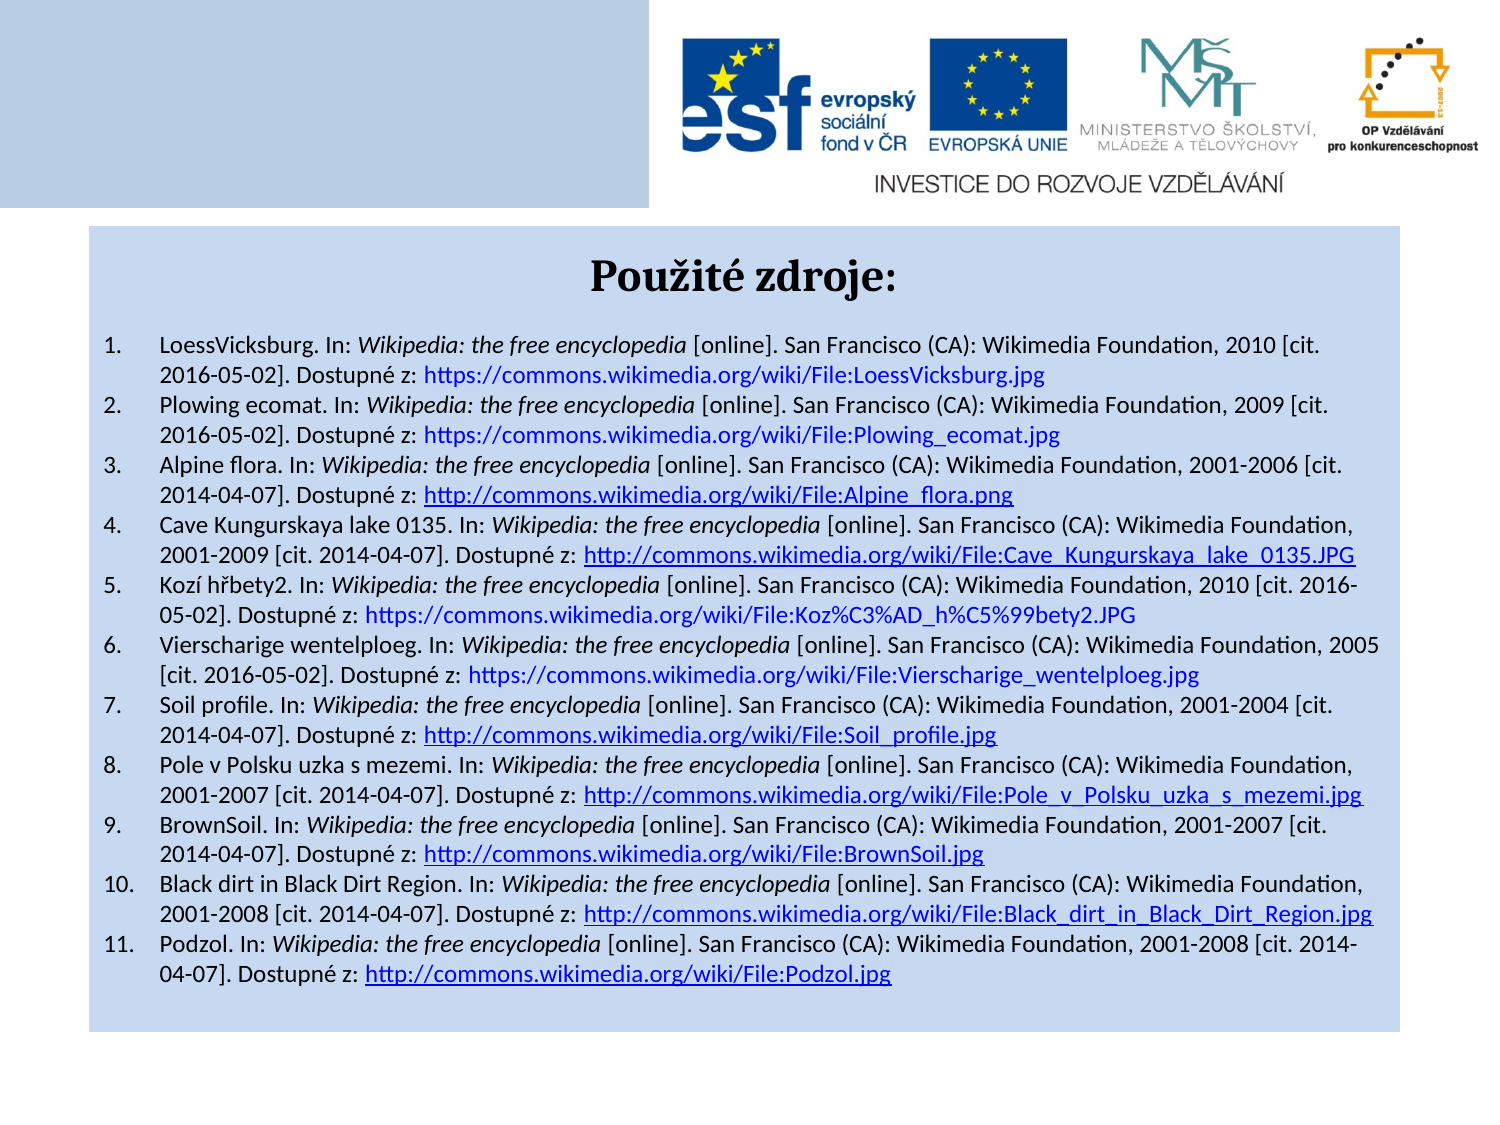

| Použité zdroje: |
| --- |
| LoessVicksburg. In: Wikipedia: the free encyclopedia [online]. San Francisco (CA): Wikimedia Foundation, 2010 [cit. 2016-05-02]. Dostupné z: https://commons.wikimedia.org/wiki/File:LoessVicksburg.jpg Plowing ecomat. In: Wikipedia: the free encyclopedia [online]. San Francisco (CA): Wikimedia Foundation, 2009 [cit. 2016-05-02]. Dostupné z: https://commons.wikimedia.org/wiki/File:Plowing\_ecomat.jpg Alpine flora. In: Wikipedia: the free encyclopedia [online]. San Francisco (CA): Wikimedia Foundation, 2001-2006 [cit. 2014-04-07]. Dostupné z: http://commons.wikimedia.org/wiki/File:Alpine\_flora.png Cave Kungurskaya lake 0135. In: Wikipedia: the free encyclopedia [online]. San Francisco (CA): Wikimedia Foundation, 2001-2009 [cit. 2014-04-07]. Dostupné z: http://commons.wikimedia.org/wiki/File:Cave\_Kungurskaya\_lake\_0135.JPG Kozí hřbety2. In: Wikipedia: the free encyclopedia [online]. San Francisco (CA): Wikimedia Foundation, 2010 [cit. 2016-05-02]. Dostupné z: https://commons.wikimedia.org/wiki/File:Koz%C3%AD\_h%C5%99bety2.JPG Vierscharige wentelploeg. In: Wikipedia: the free encyclopedia [online]. San Francisco (CA): Wikimedia Foundation, 2005 [cit. 2016-05-02]. Dostupné z: https://commons.wikimedia.org/wiki/File:Vierscharige\_wentelploeg.jpg Soil profile. In: Wikipedia: the free encyclopedia [online]. San Francisco (CA): Wikimedia Foundation, 2001-2004 [cit. 2014-04-07]. Dostupné z: http://commons.wikimedia.org/wiki/File:Soil\_profile.jpg Pole v Polsku uzka s mezemi. In: Wikipedia: the free encyclopedia [online]. San Francisco (CA): Wikimedia Foundation, 2001-2007 [cit. 2014-04-07]. Dostupné z: http://commons.wikimedia.org/wiki/File:Pole\_v\_Polsku\_uzka\_s\_mezemi.jpg BrownSoil. In: Wikipedia: the free encyclopedia [online]. San Francisco (CA): Wikimedia Foundation, 2001-2007 [cit. 2014-04-07]. Dostupné z: http://commons.wikimedia.org/wiki/File:BrownSoil.jpg Black dirt in Black Dirt Region. In: Wikipedia: the free encyclopedia [online]. San Francisco (CA): Wikimedia Foundation, 2001-2008 [cit. 2014-04-07]. Dostupné z: http://commons.wikimedia.org/wiki/File:Black\_dirt\_in\_Black\_Dirt\_Region.jpg Podzol. In: Wikipedia: the free encyclopedia [online]. San Francisco (CA): Wikimedia Foundation, 2001-2008 [cit. 2014-04-07]. Dostupné z: http://commons.wikimedia.org/wiki/File:Podzol.jpg |